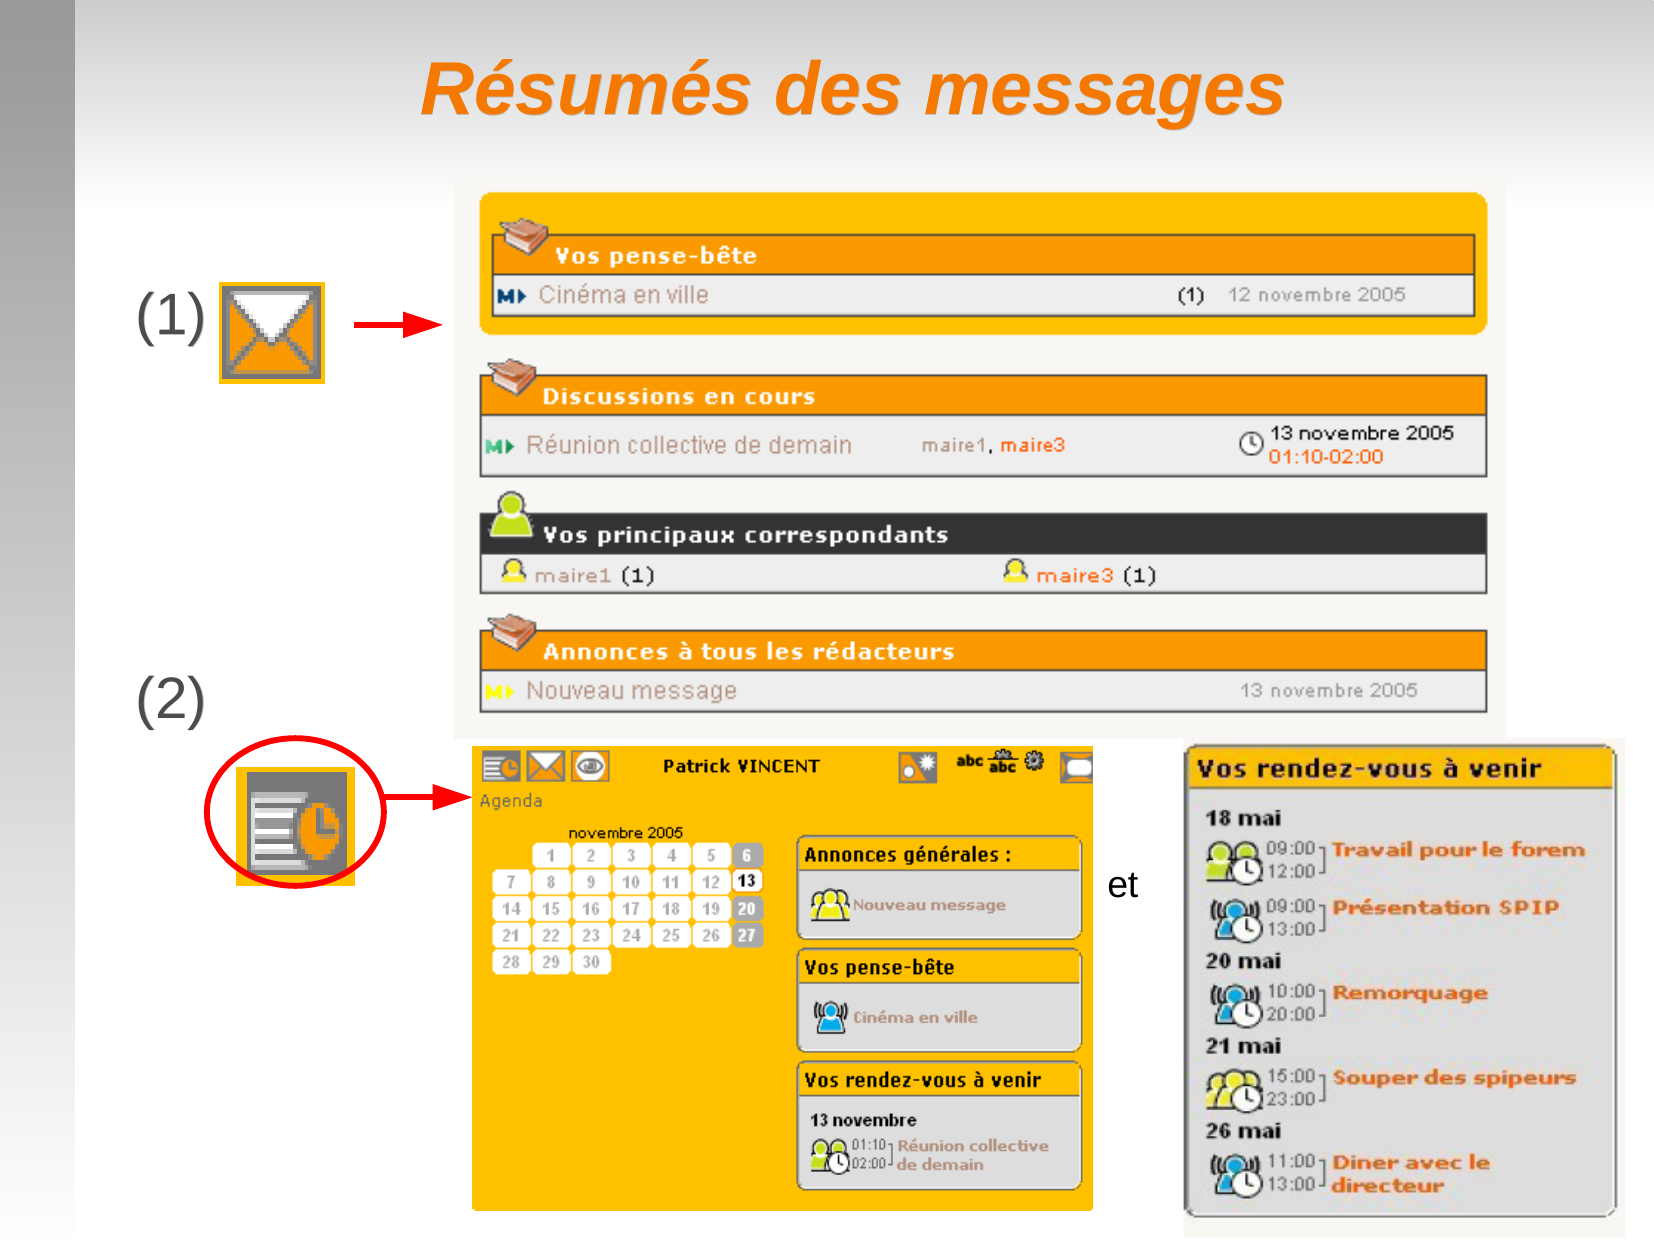

# Résumés des messages
(1)
(2)
et